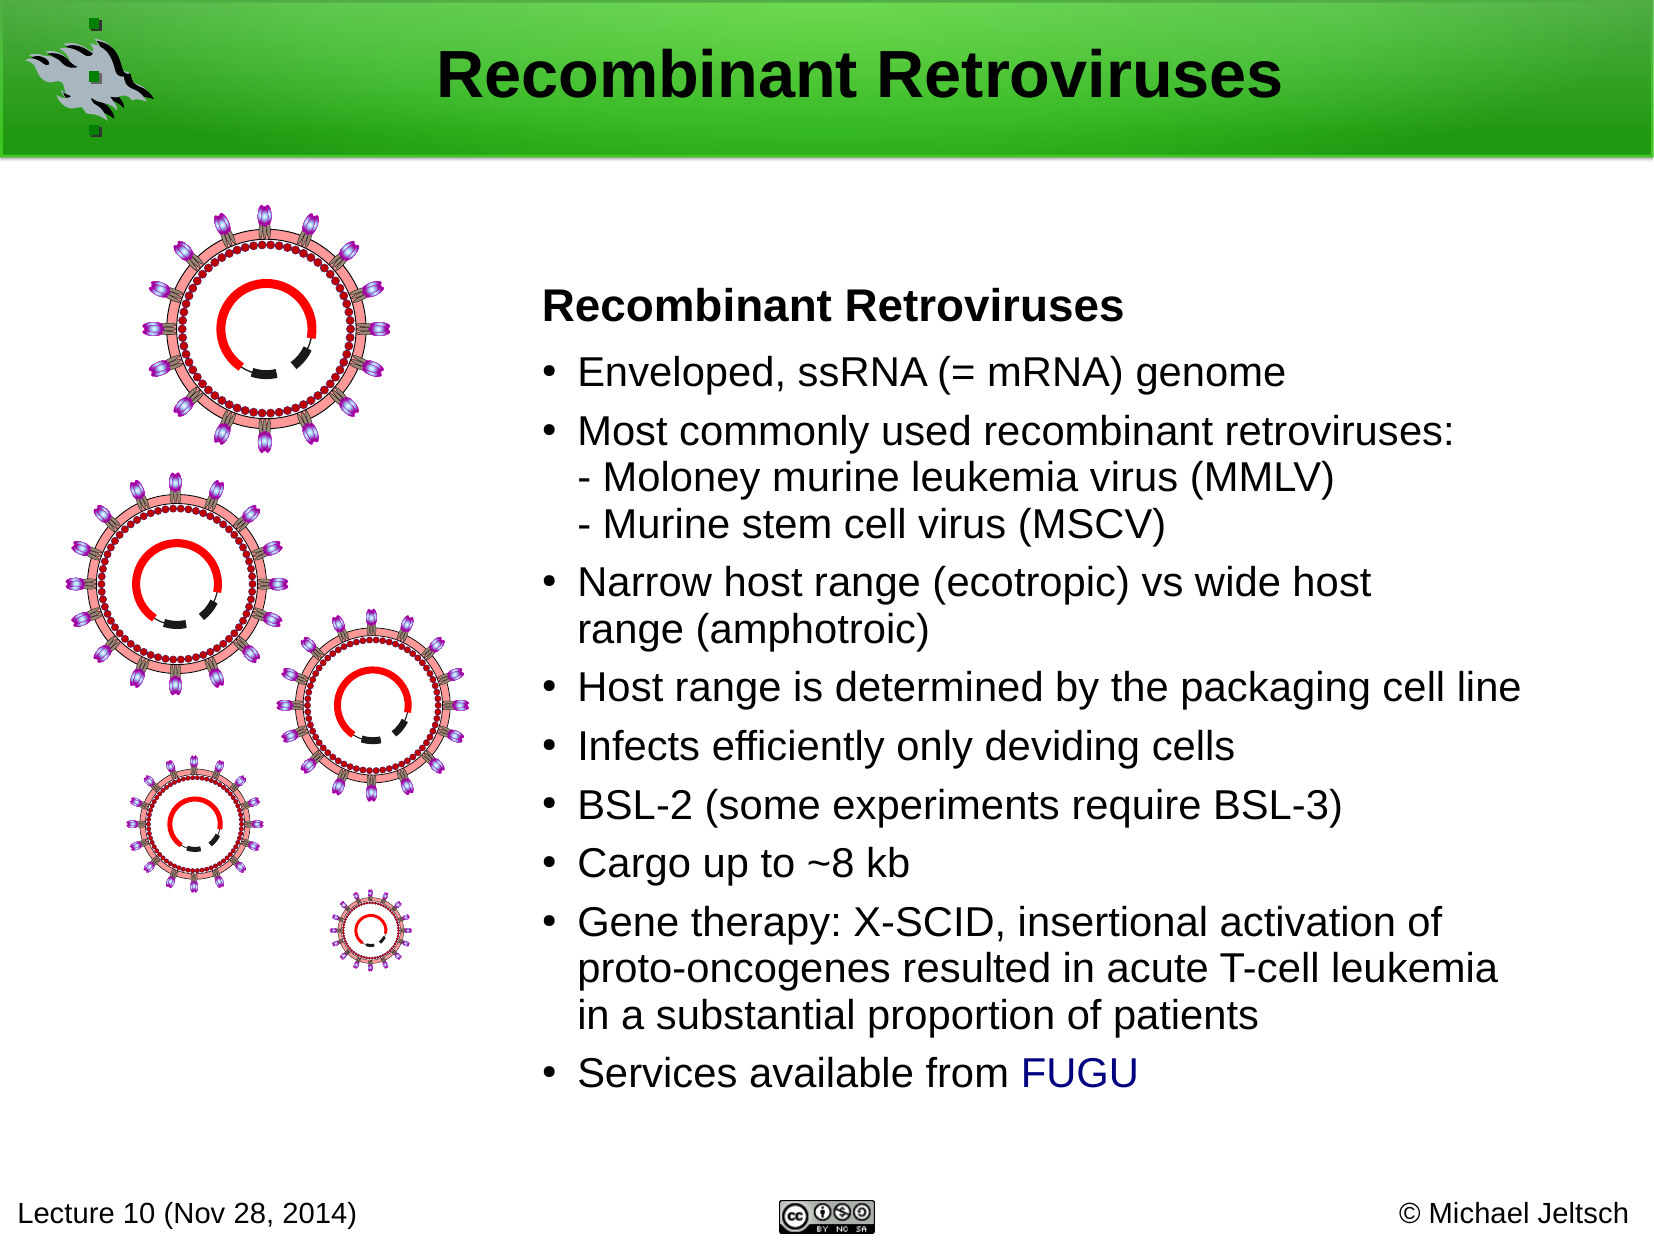

# Recombinant Retroviruses
Recombinant Retroviruses
Enveloped, ssRNA (= mRNA) genome
Most commonly used recombinant retroviruses:
- Moloney murine leukemia virus (MMLV)
- Murine stem cell virus (MSCV)
Narrow host range (ecotropic) vs wide host
range (amphotroic)
Host range is determined by the packaging cell line
Infects efficiently only deviding cells
BSL-2 (some experiments require BSL-3)
Cargo up to ~8 kb
Gene therapy: X-SCID, insertional activation of
proto-oncogenes resulted in acute T-cell leukemia
in a substantial proportion of patients
Services available from FUGU